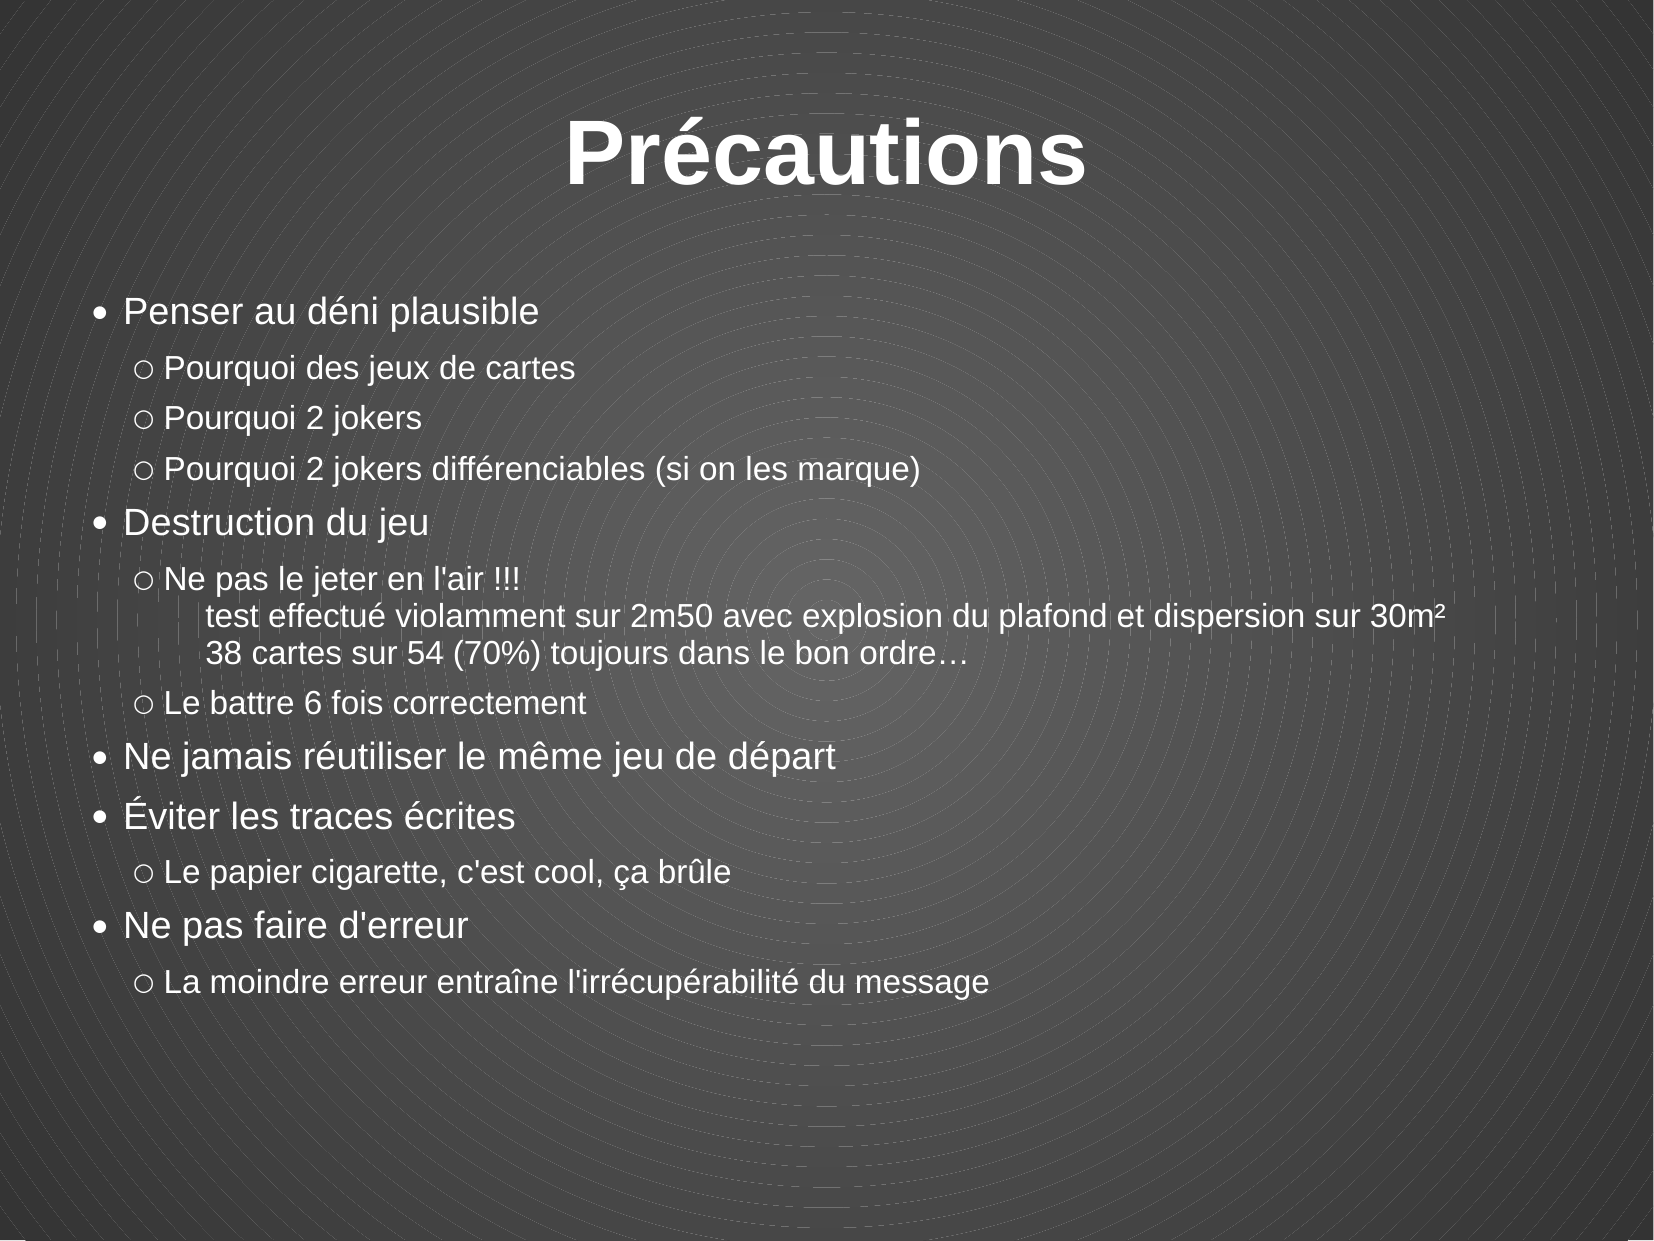

# Précautions
Penser au déni plausible
Pourquoi des jeux de cartes
Pourquoi 2 jokers
Pourquoi 2 jokers différenciables (si on les marque)
Destruction du jeu
Ne pas le jeter en l'air !!!
	test effectué violamment sur 2m50 avec explosion du plafond et dispersion sur 30m²
	38 cartes sur 54 (70%) toujours dans le bon ordre…
Le battre 6 fois correctement
Ne jamais réutiliser le même jeu de départ
Éviter les traces écrites
Le papier cigarette, c'est cool, ça brûle
Ne pas faire d'erreur
La moindre erreur entraîne l'irrécupérabilité du message